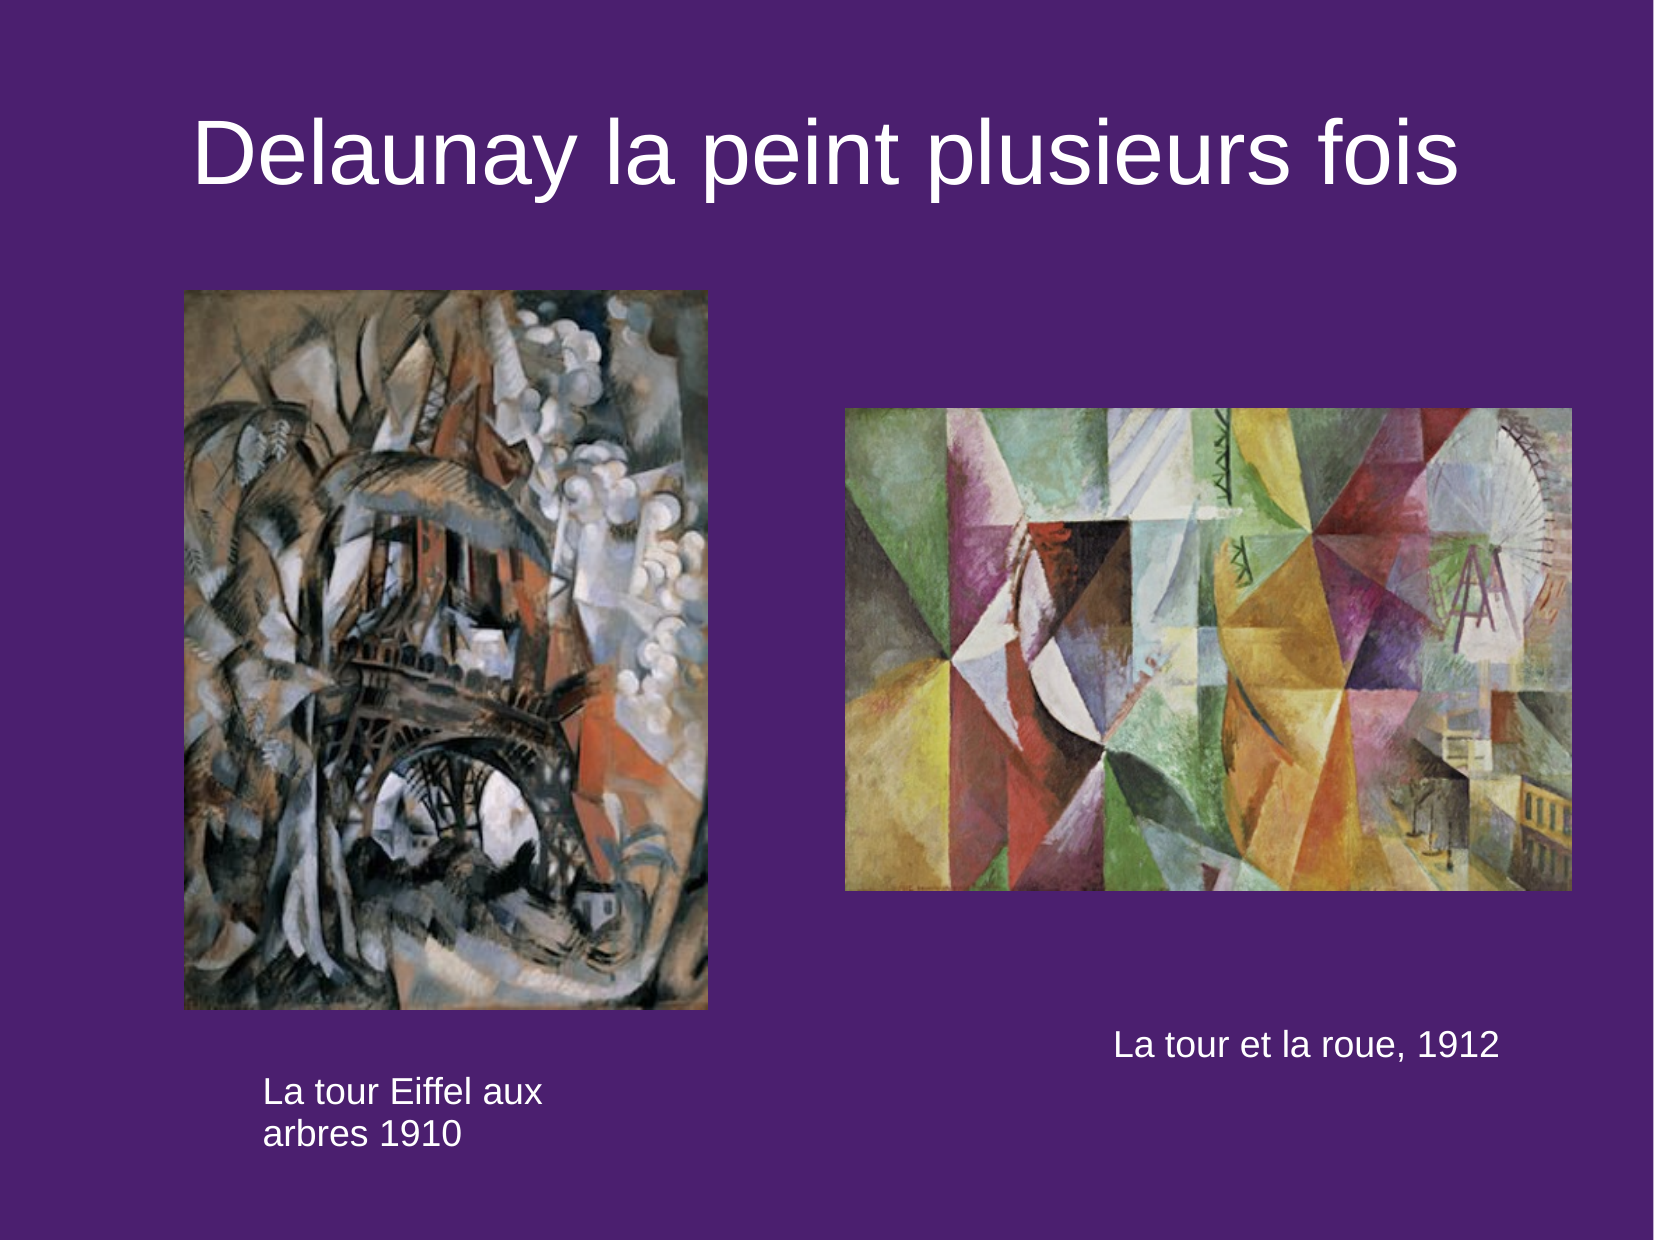

# Delaunay la peint plusieurs fois
La tour et la roue, 1912
La tour Eiffel aux arbres 1910